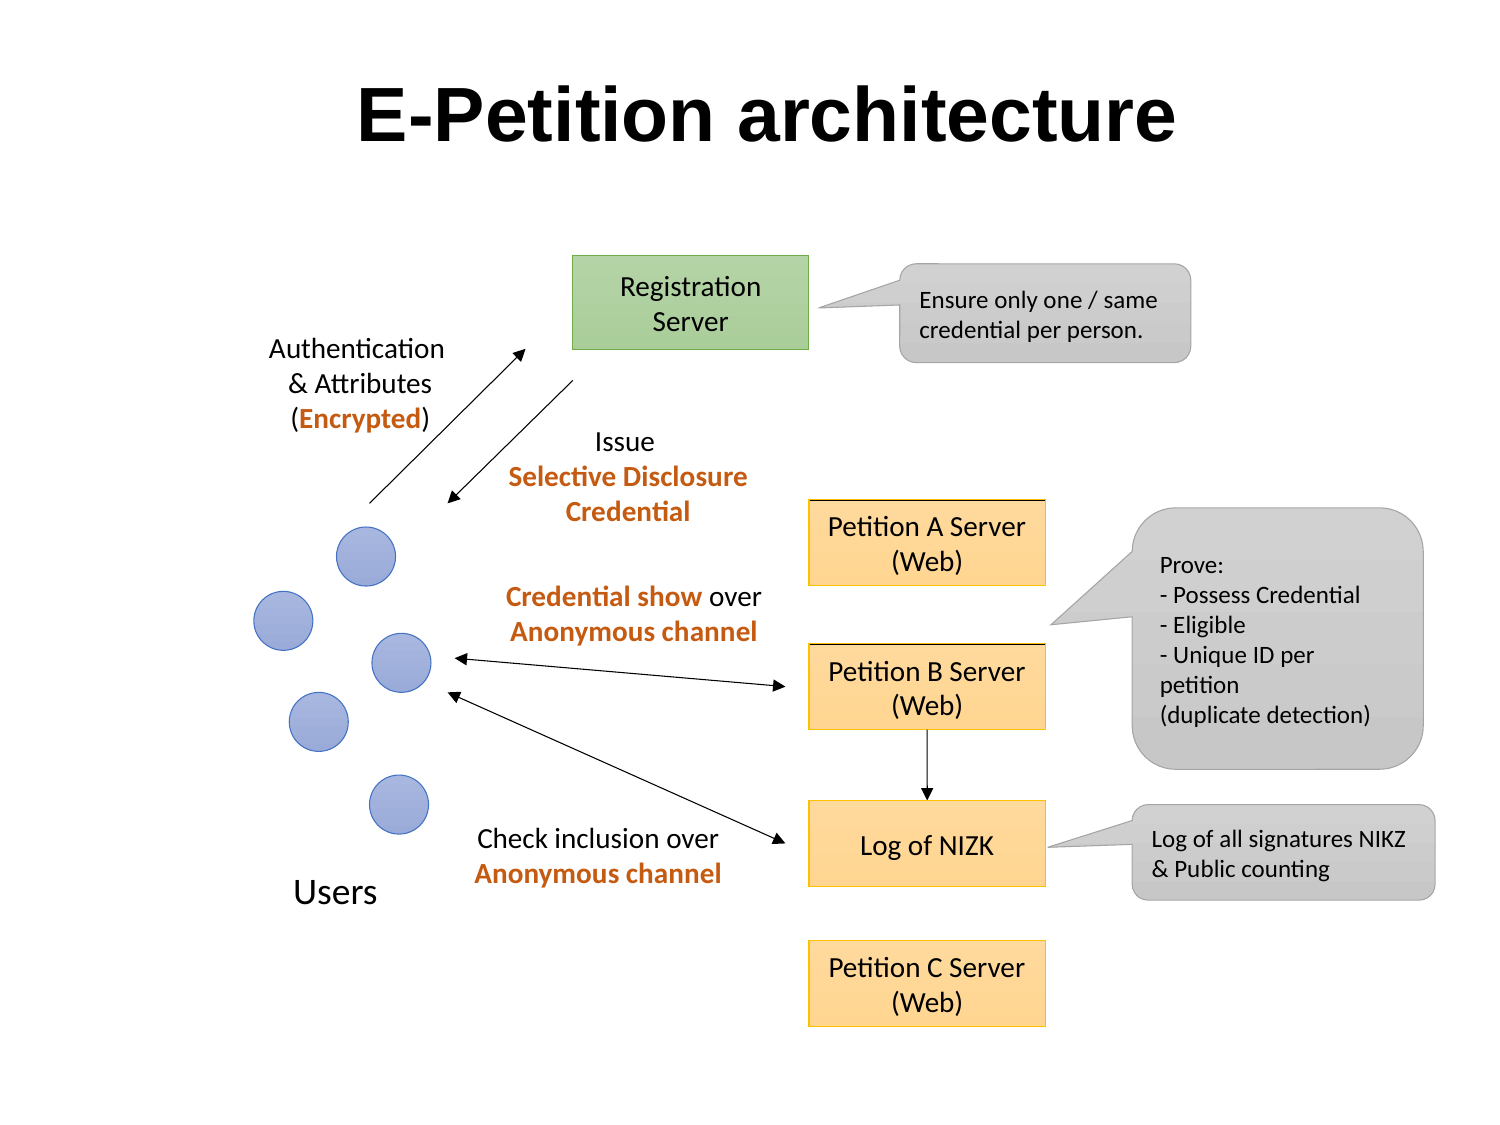

# E-Petition architecture
Registration Server
Ensure only one / same credential per person.
Authentication
& Attributes
(Encrypted)
Issue
Selective Disclosure
Credential
Petition A Server (Web)
Prove:
- Possess Credential
- Eligible
- Unique ID per petition
(duplicate detection)
Credential show over
Anonymous channel
Petition B Server (Web)
Log of NIZK
Log of all signatures NIKZ
& Public counting
Check inclusion over
Anonymous channel
Users
Petition C Server (Web)